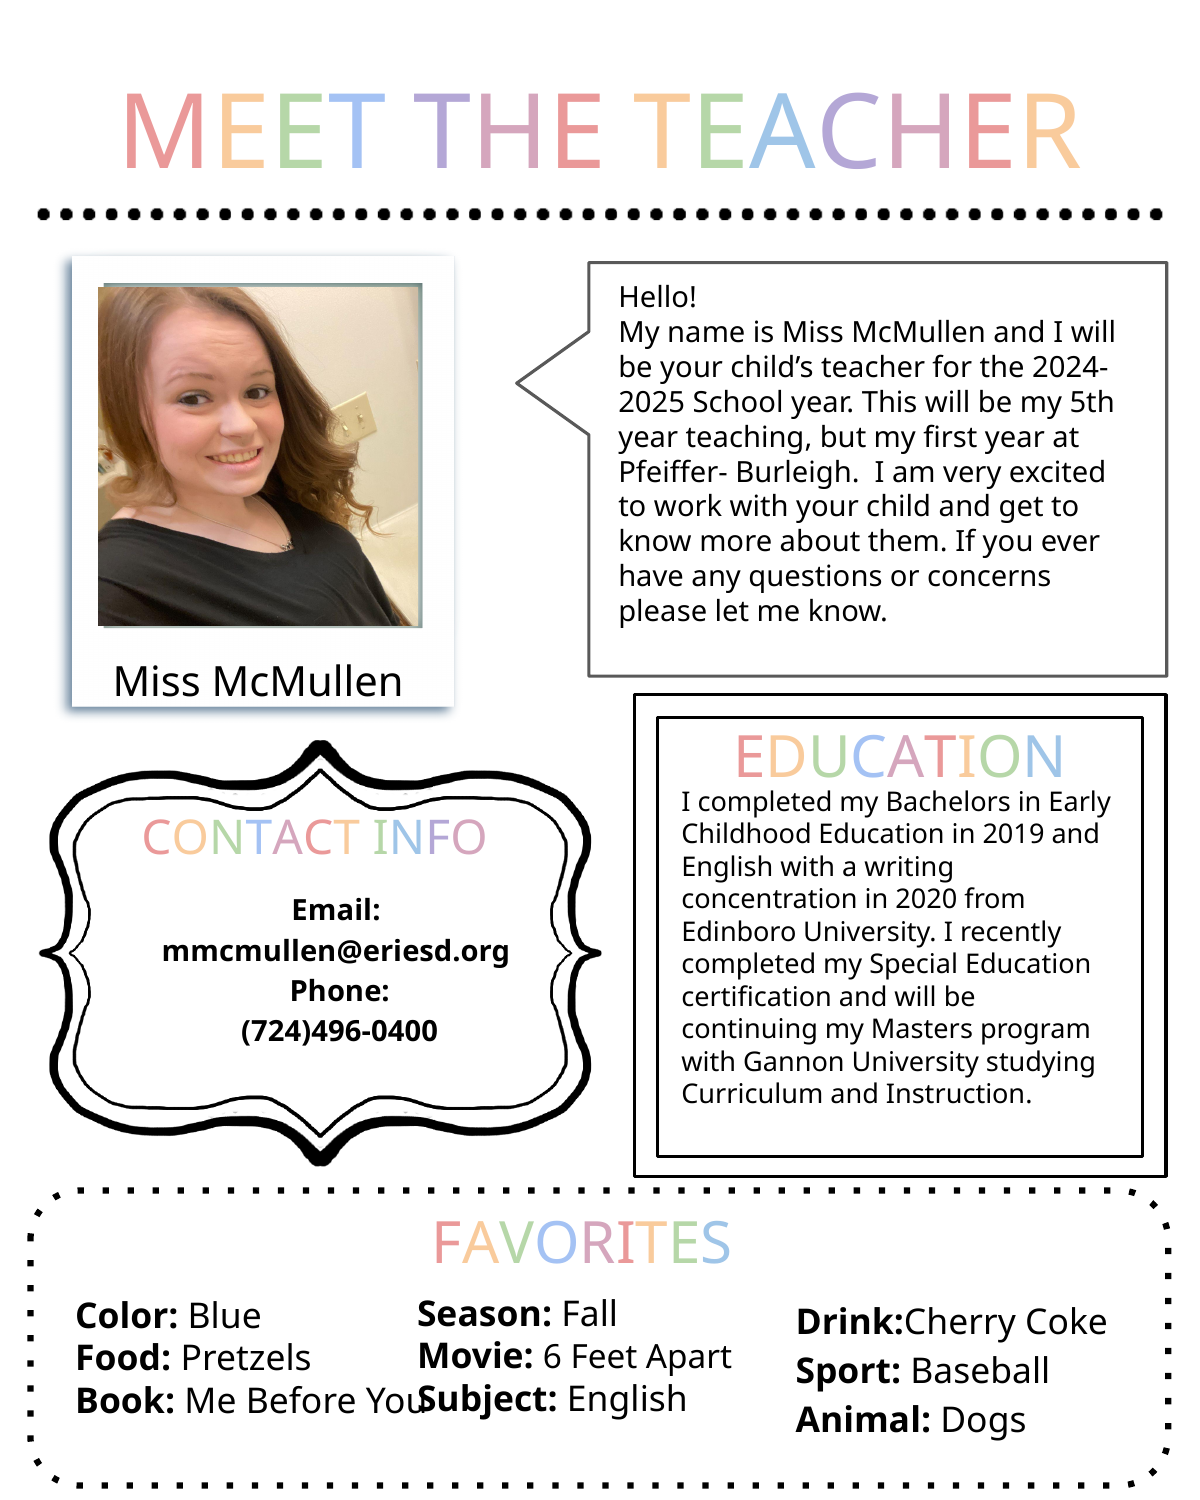

# MEET THE TEACHER
Hello!
My name is Miss McMullen and I will be your child’s teacher for the 2024-2025 School year. This will be my 5th year teaching, but my first year at Pfeiffer- Burleigh. I am very excited to work with your child and get to know more about them. If you ever have any questions or concerns please let me know.
Miss McMullen
EDUCATION
I completed my Bachelors in Early Childhood Education in 2019 and English with a writing concentration in 2020 from Edinboro University. I recently completed my Special Education certification and will be continuing my Masters program with Gannon University studying Curriculum and Instruction.
CONTACT INFO
Email:
mmcmullen@eriesd.org
Phone:
(724)496-0400
FAVORITES
Season: Fall
Movie: 6 Feet Apart
Subject: English
Color: Blue
Food: Pretzels
Book: Me Before You
Drink:Cherry Coke
Sport: Baseball
Animal: Dogs